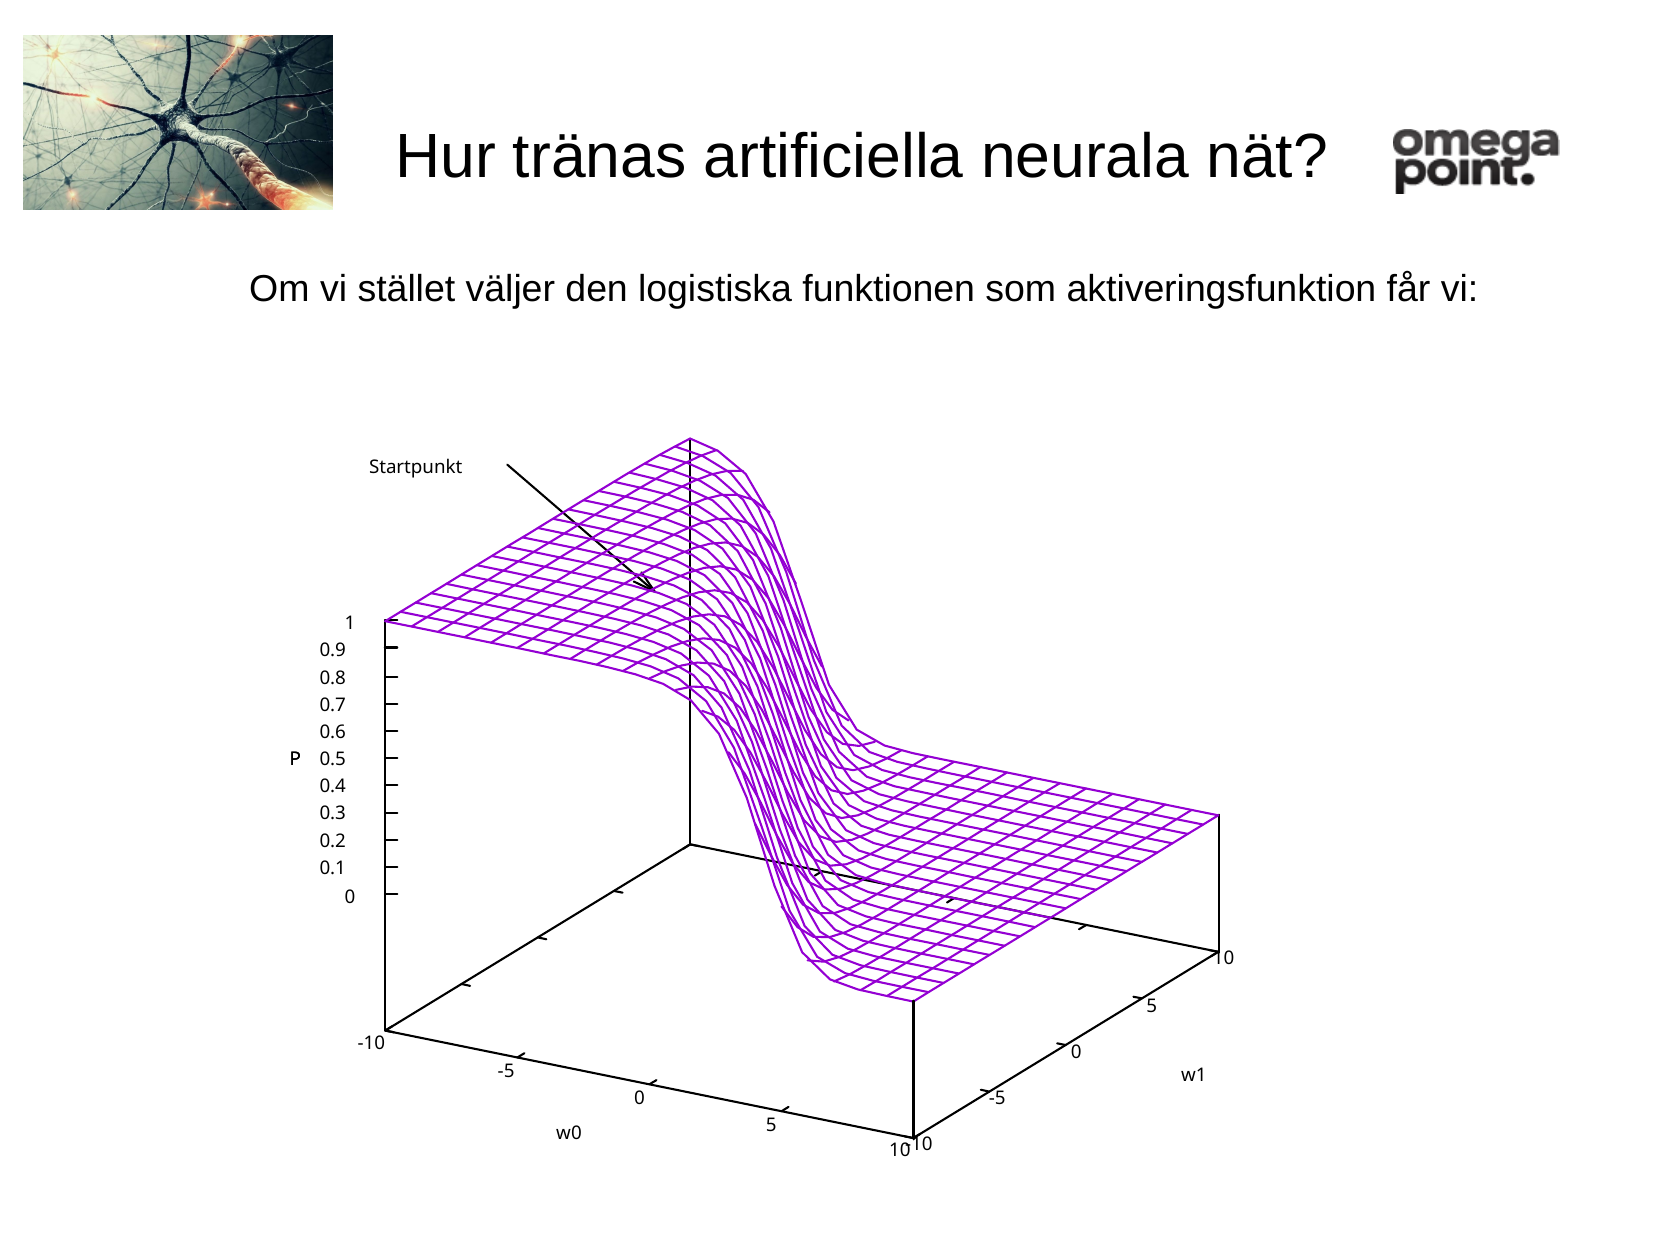

# Hur tränas artificiella neurala nät?
Om vi stället väljer den logistiska funktionen som aktiveringsfunktion får vi: